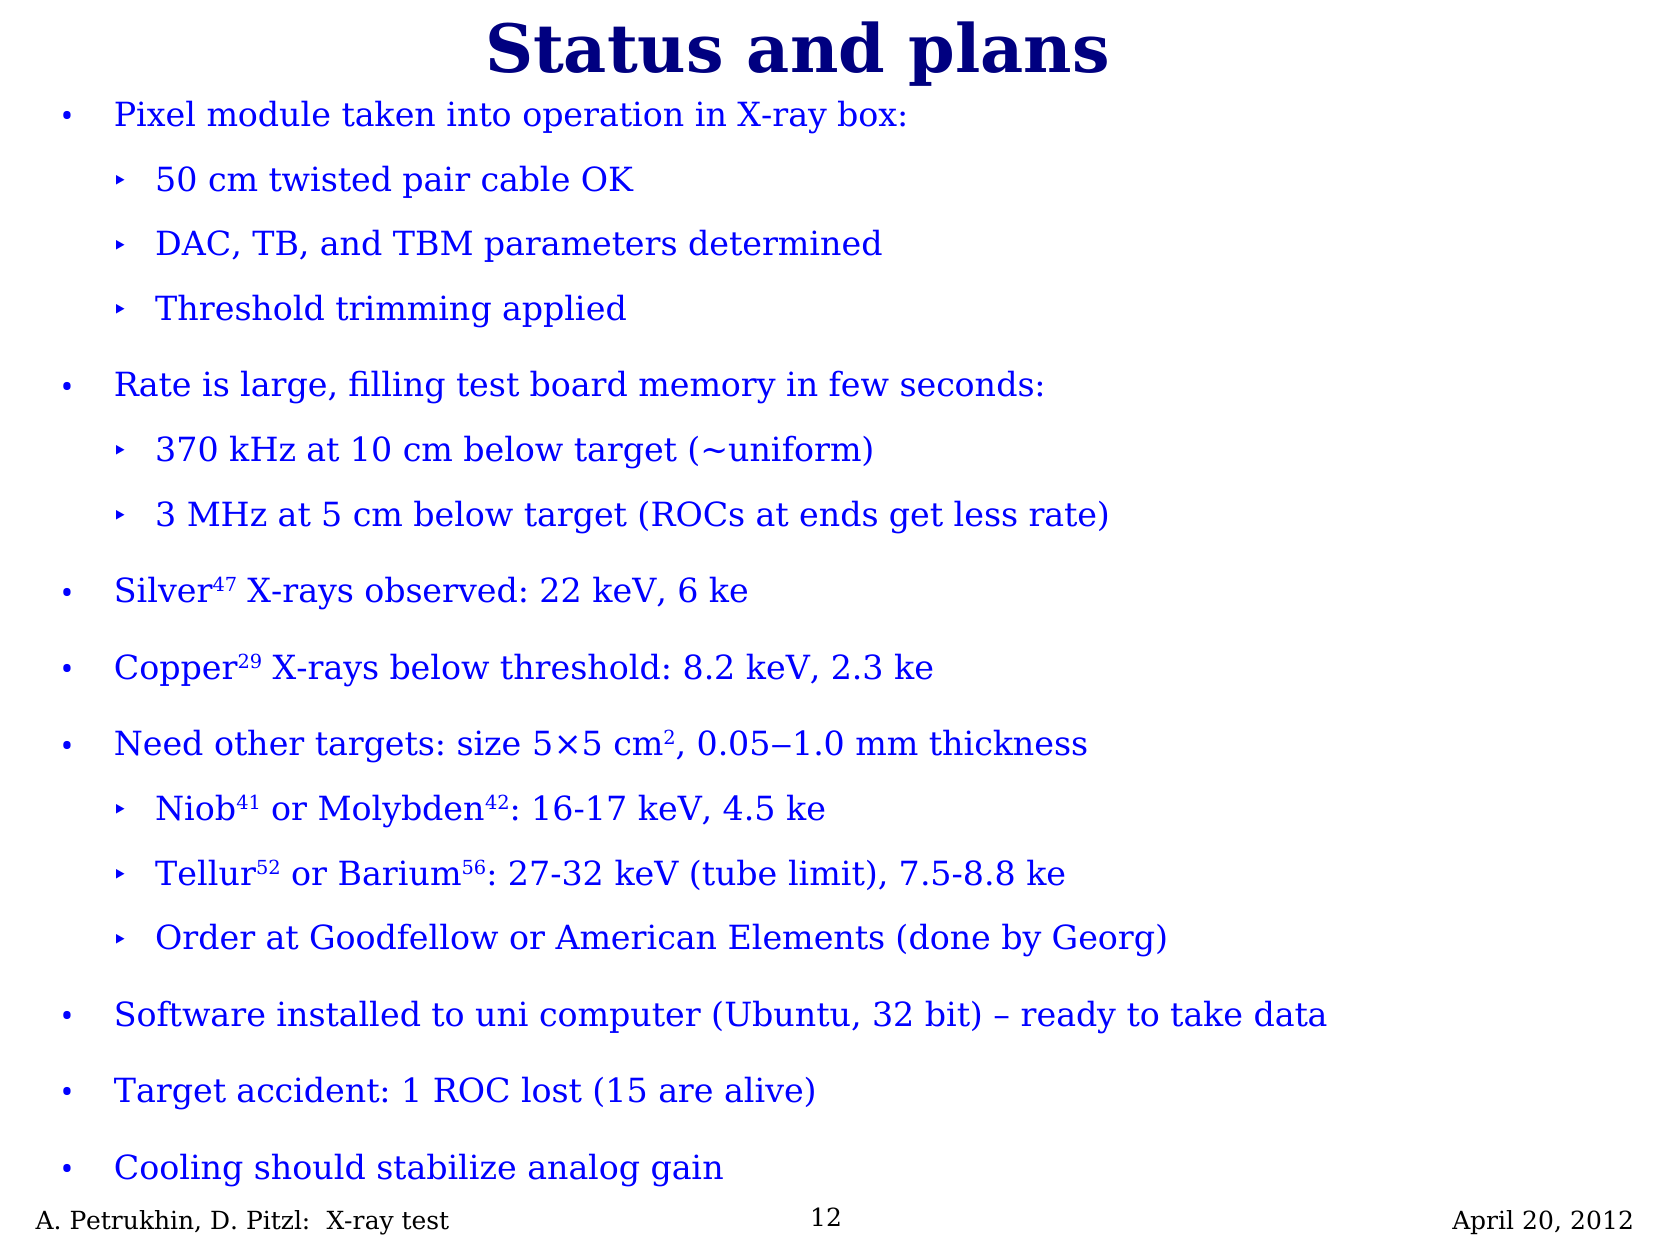

# Status and plans
Pixel module taken into operation in X-ray box:
50 cm twisted pair cable OK
DAC, TB, and TBM parameters determined
Threshold trimming applied
Rate is large, filling test board memory in few seconds:
370 kHz at 10 cm below target (~uniform)
3 MHz at 5 cm below target (ROCs at ends get less rate)
Silver47 X-rays observed: 22 keV, 6 ke
Copper29 X-rays below threshold: 8.2 keV, 2.3 ke
Need other targets: size 5×5 cm2, 0.05‒1.0 mm thickness
Niob41 or Molybden42: 16-17 keV, 4.5 ke
Tellur52 or Barium56: 27-32 keV (tube limit), 7.5-8.8 ke
Order at Goodfellow or American Elements (done by Georg)
Software installed to uni computer (Ubuntu, 32 bit) – ready to take data
Target accident: 1 ROC lost (15 are alive)
Cooling should stabilize analog gain